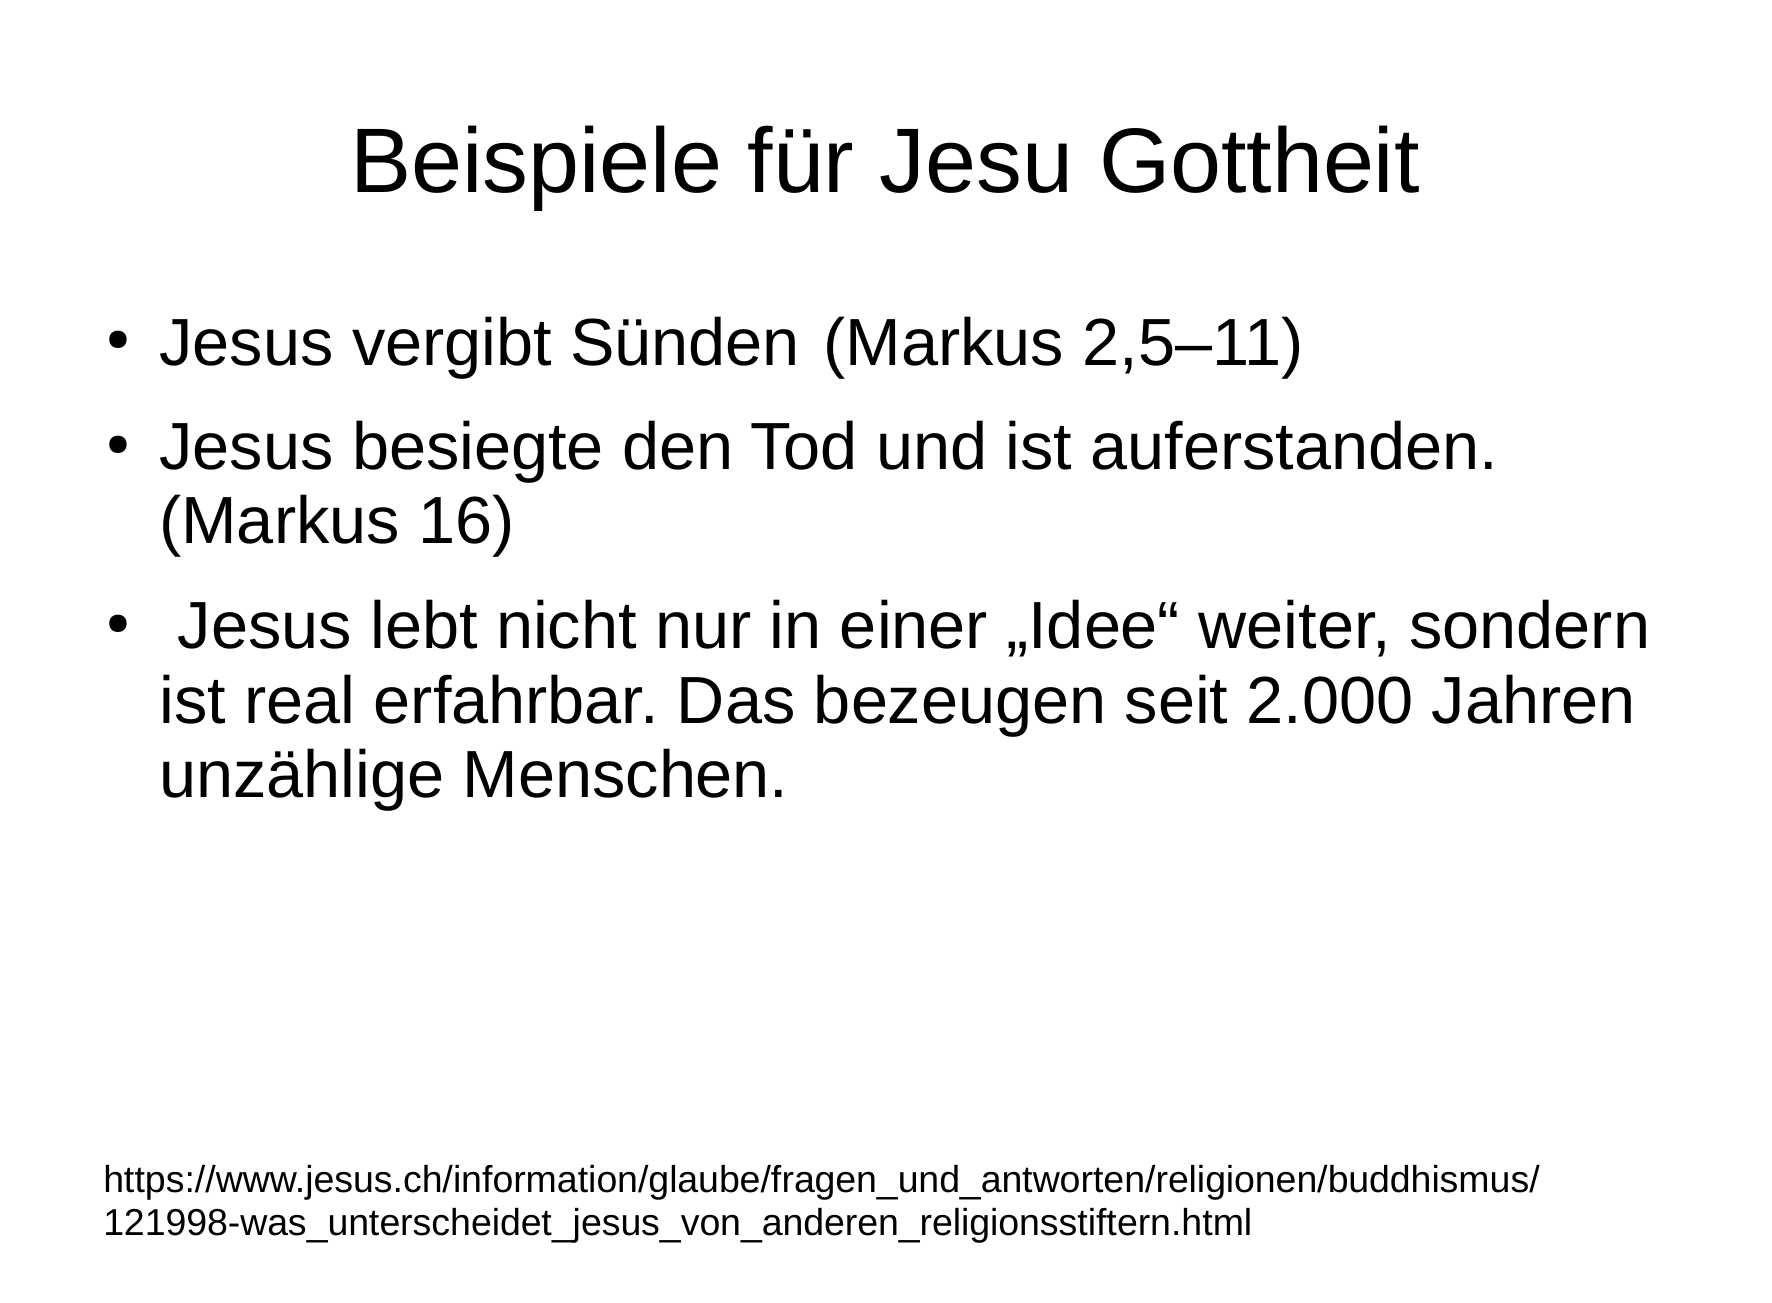

# Beispiele für Jesu Gottheit
Jesus vergibt Sünden 	(Markus 2,5–11)
Jesus besiegte den Tod und ist auferstanden. (Markus 16)
 Jesus lebt nicht nur in einer „Idee“ weiter, sondern ist real erfahrbar. Das bezeugen seit 2.000 Jahren unzählige Menschen.
https://www.jesus.ch/information/glaube/fragen_und_antworten/religionen/buddhismus/121998-was_unterscheidet_jesus_von_anderen_religionsstiftern.html